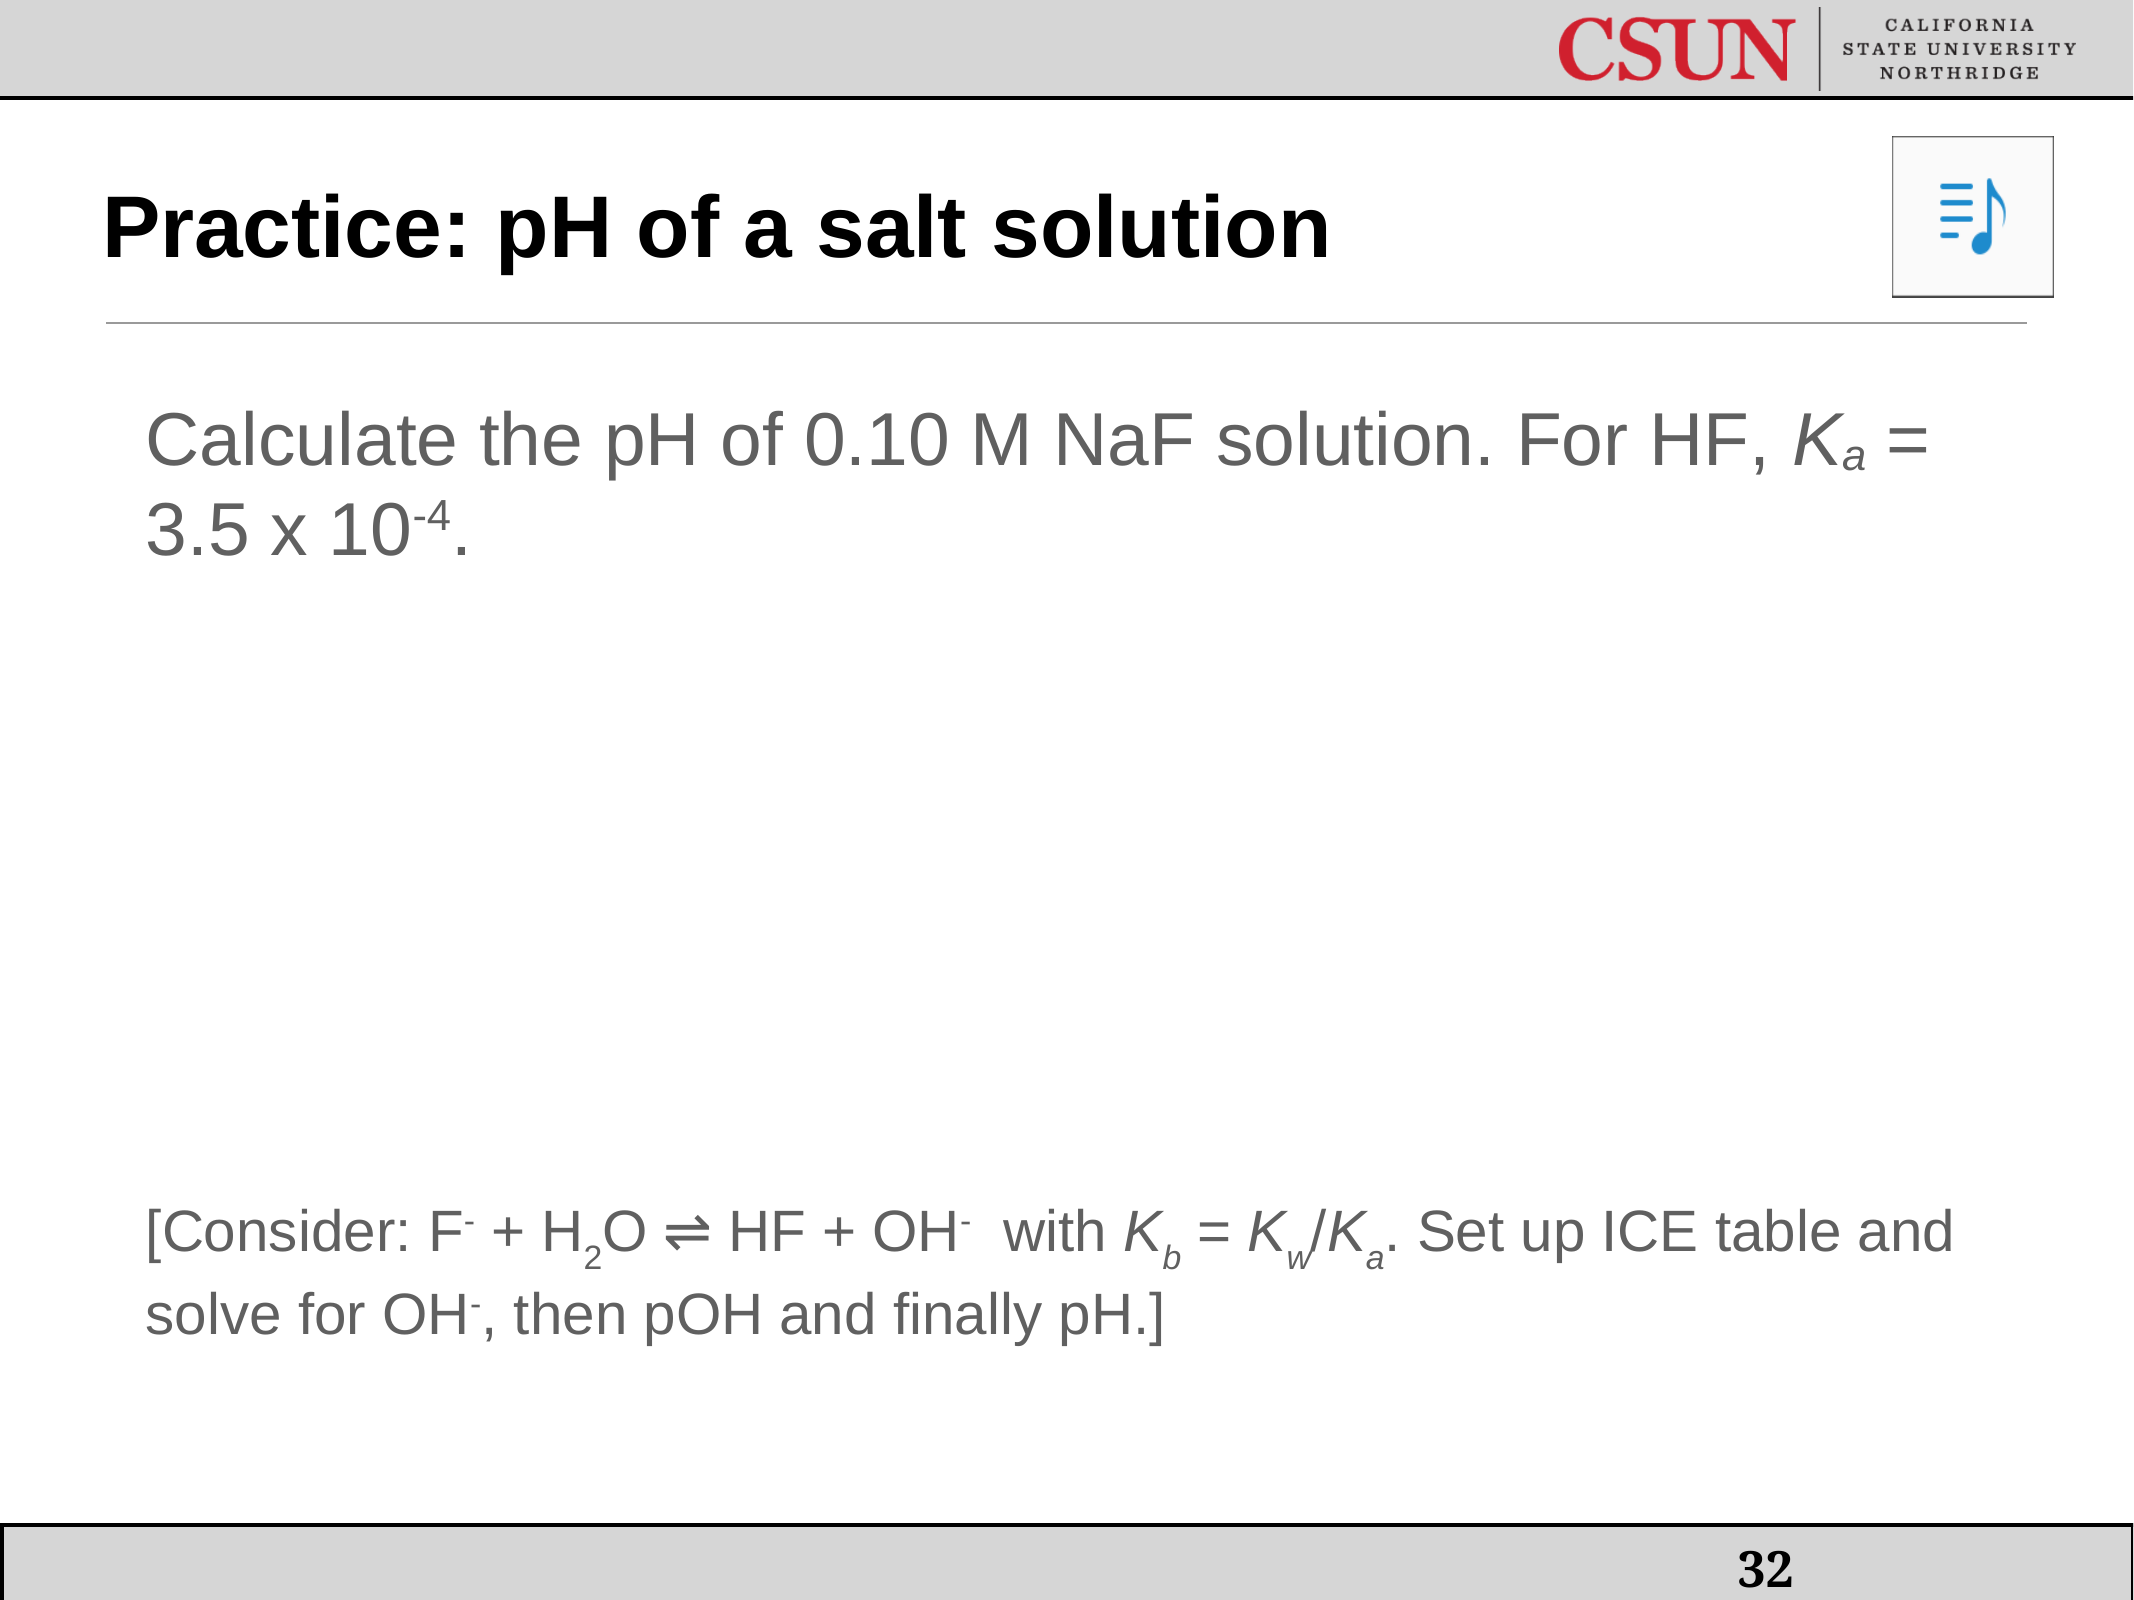

# Practice: pH of a salt solution
Calculate the pH of 0.10 M NaF solution. For HF, Ka = 3.5 x 10-4.
[Consider: F- + H2O ⇌ HF + OH- with Kb = Kw/Ka. Set up ICE table and solve for OH-, then pOH and finally pH.]
32